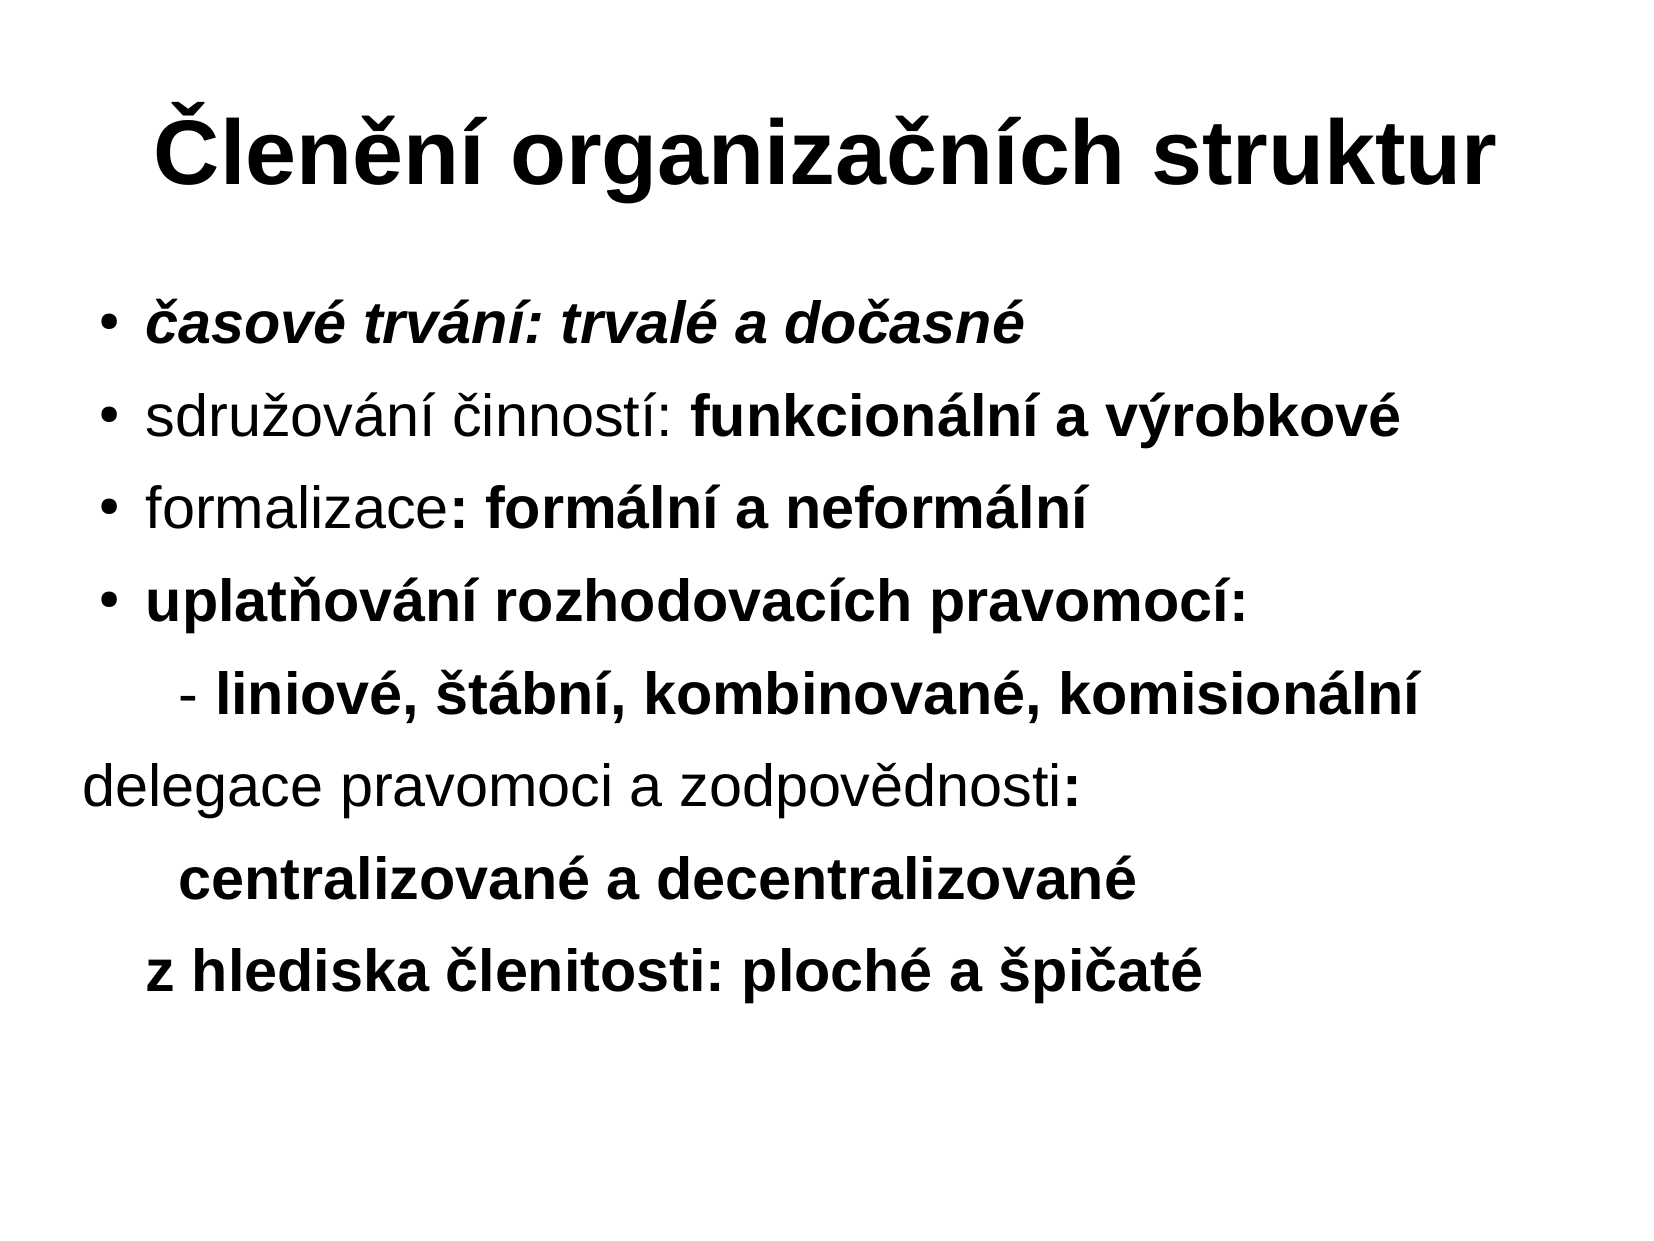

# Členění organizačních struktur
časové trvání: trvalé a dočasné
sdružování činností: funkcionální a výrobkové
formalizace: formální a neformální
uplatňování rozhodovacích pravomocí:
 - liniové, štábní, kombinované, komisionální
delegace pravomoci a zodpovědnosti:
 centralizované a decentralizované
z hlediska členitosti: ploché a špičaté